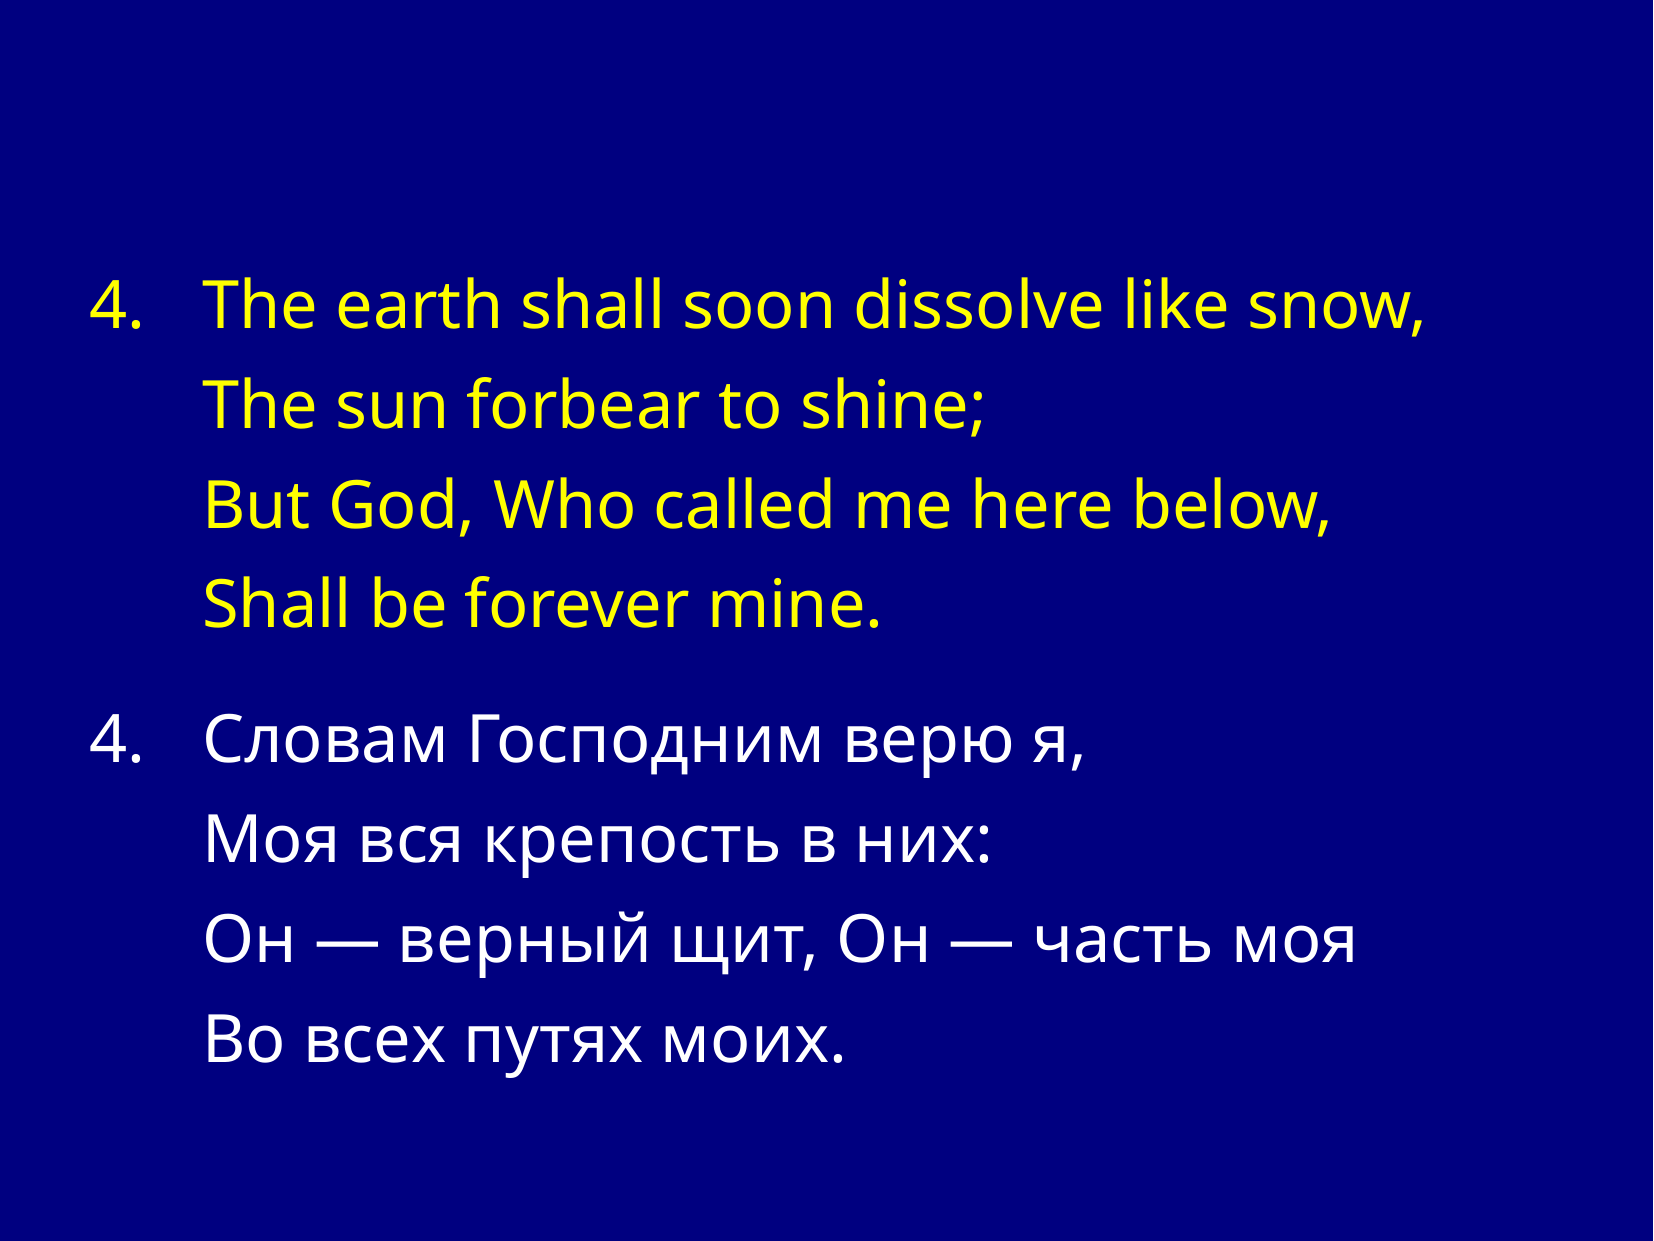

4.	The earth shall soon dissolve like snow,
	The sun forbear to shine;
	But God, Who called me here below,
	Shall be forever mine.
4.	Словам Господним верю я,
	Моя вся крепость в них:
	Он — верный щит, Он — часть моя
	Во всех путях моих.